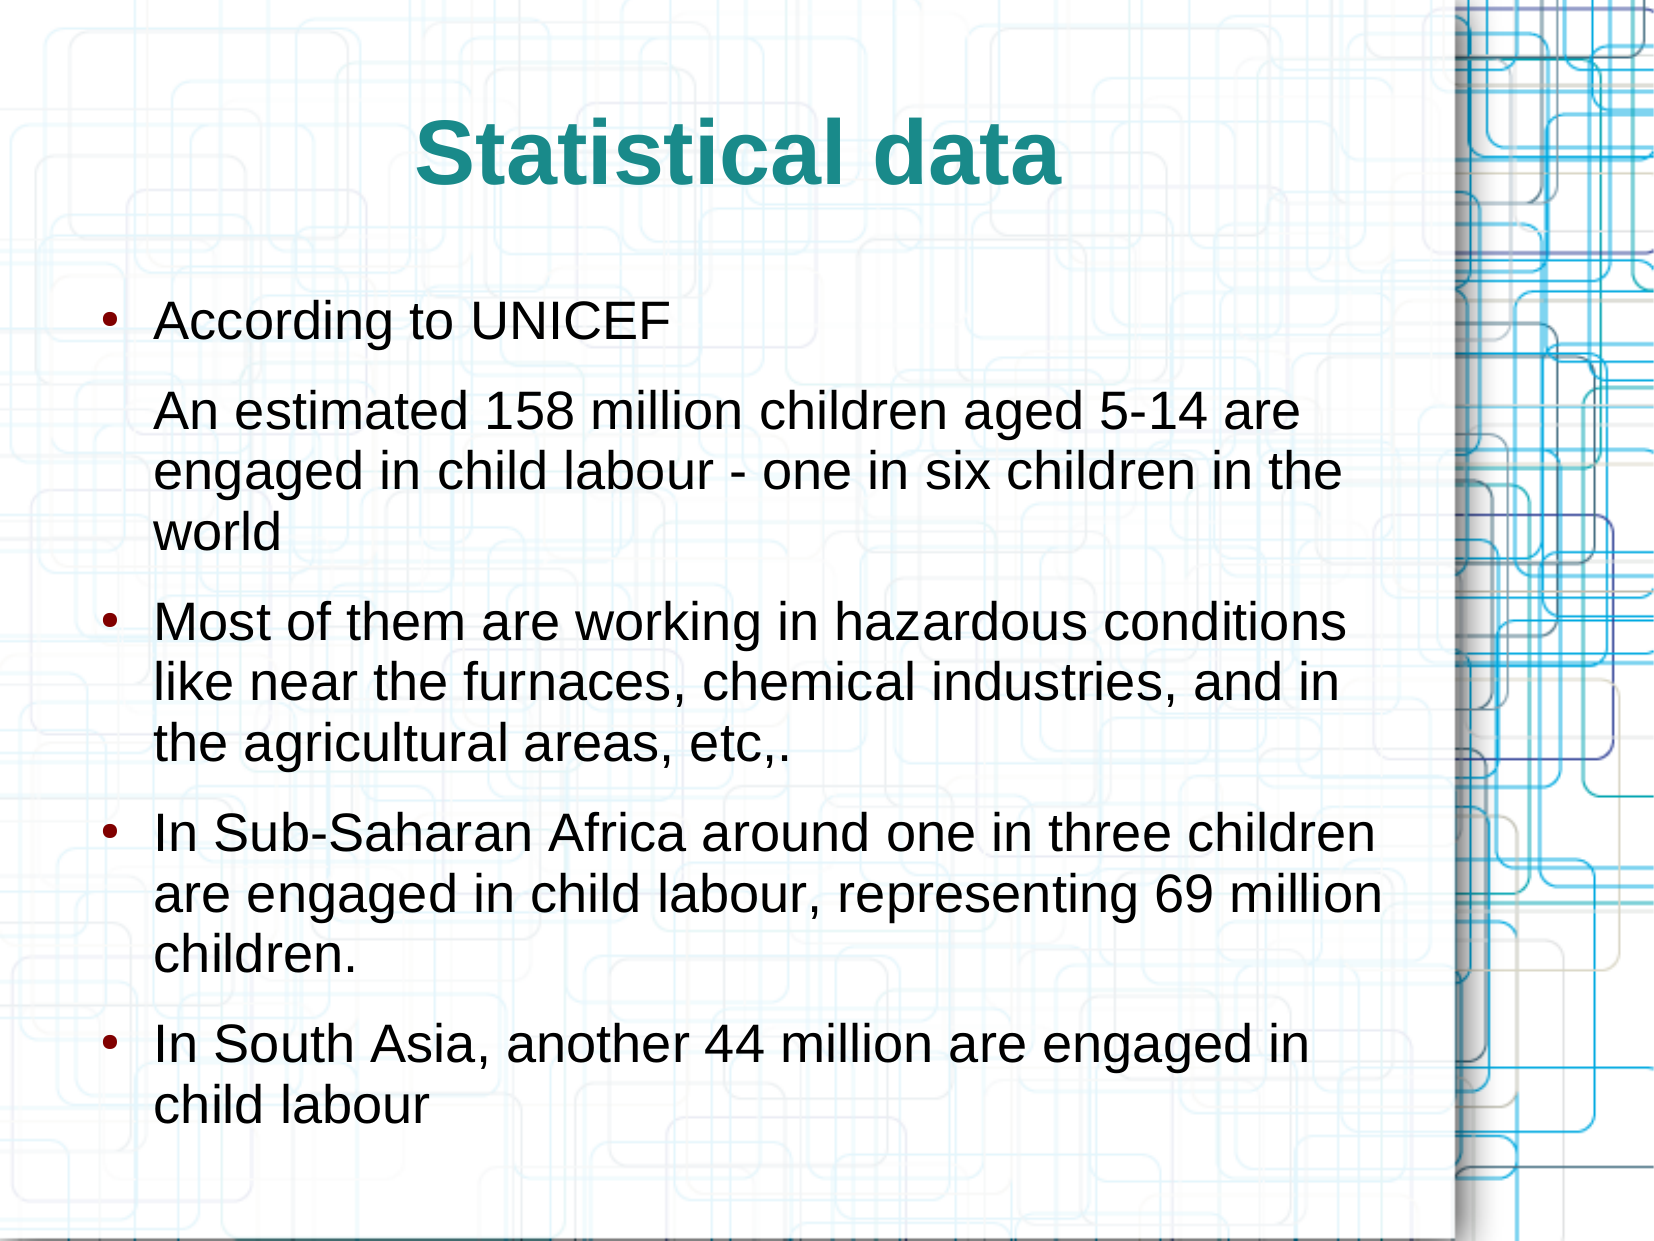

# Statistical data
According to UNICEF
An estimated 158 million children aged 5-14 are engaged in child labour - one in six children in the world
Most of them are working in hazardous conditions like near the furnaces, chemical industries, and in the agricultural areas, etc,.
In Sub-Saharan Africa around one in three children are engaged in child labour, representing 69 million children.
In South Asia, another 44 million are engaged in child labour